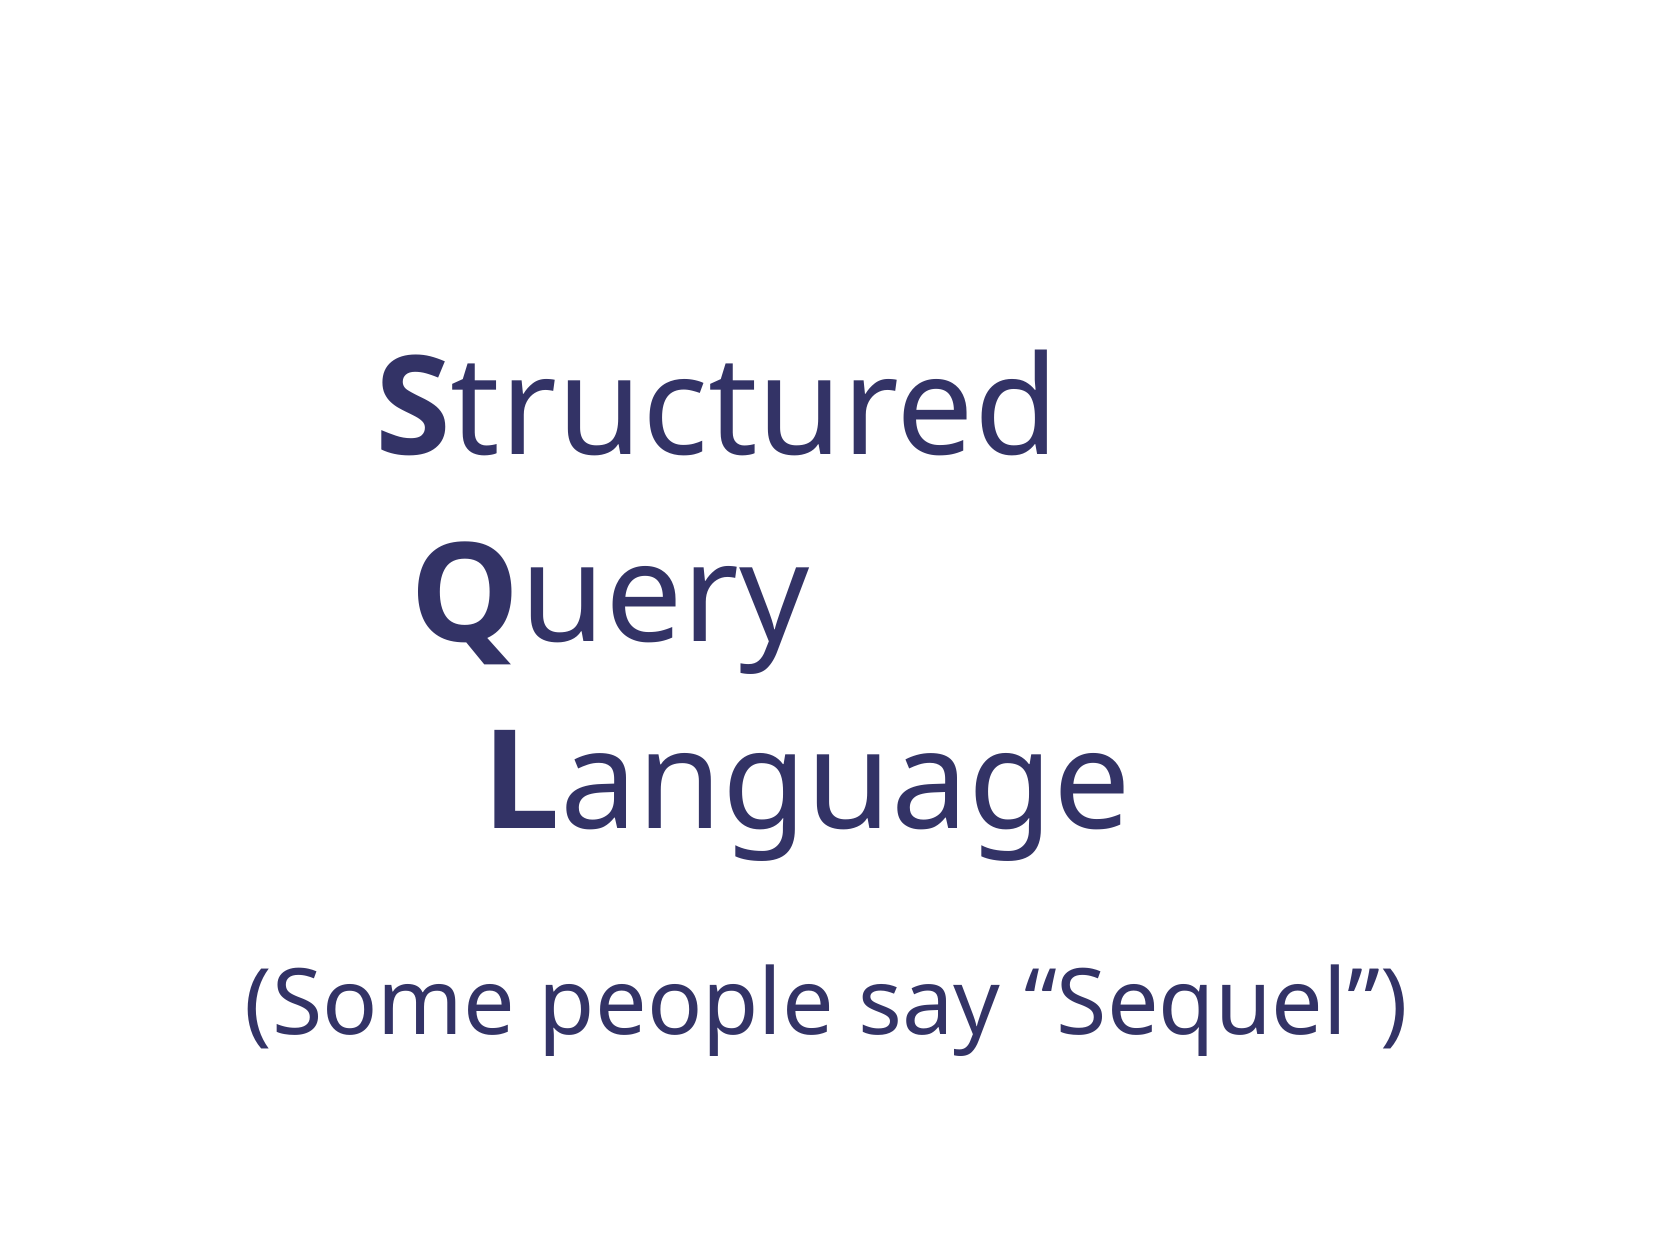

# Structured Query Language
(Some people say “Sequel”)